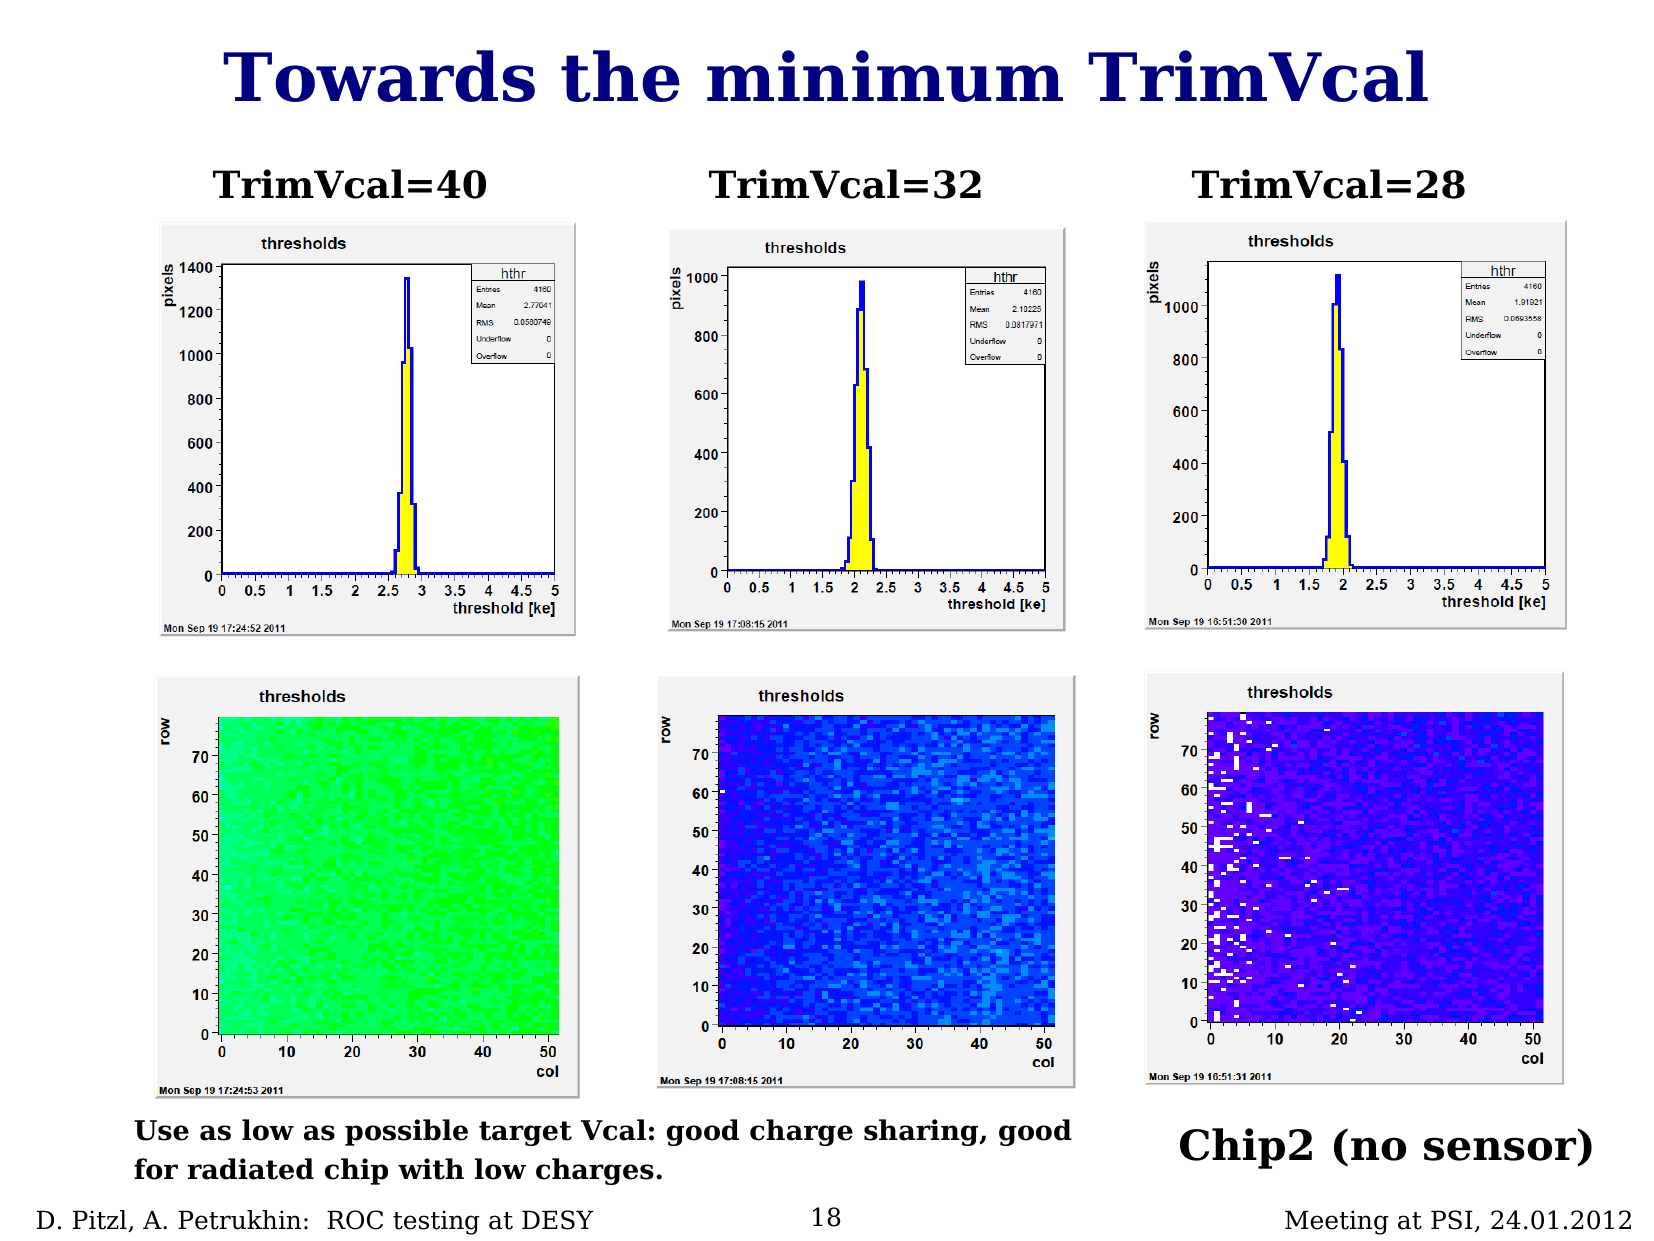

# Towards the minimum TrimVcal
TrimVcal=40 TrimVcal=32 TrimVcal=28
Use as low as possible target Vcal: good charge sharing, good
for radiated chip with low charges.
Chip2 (no sensor)